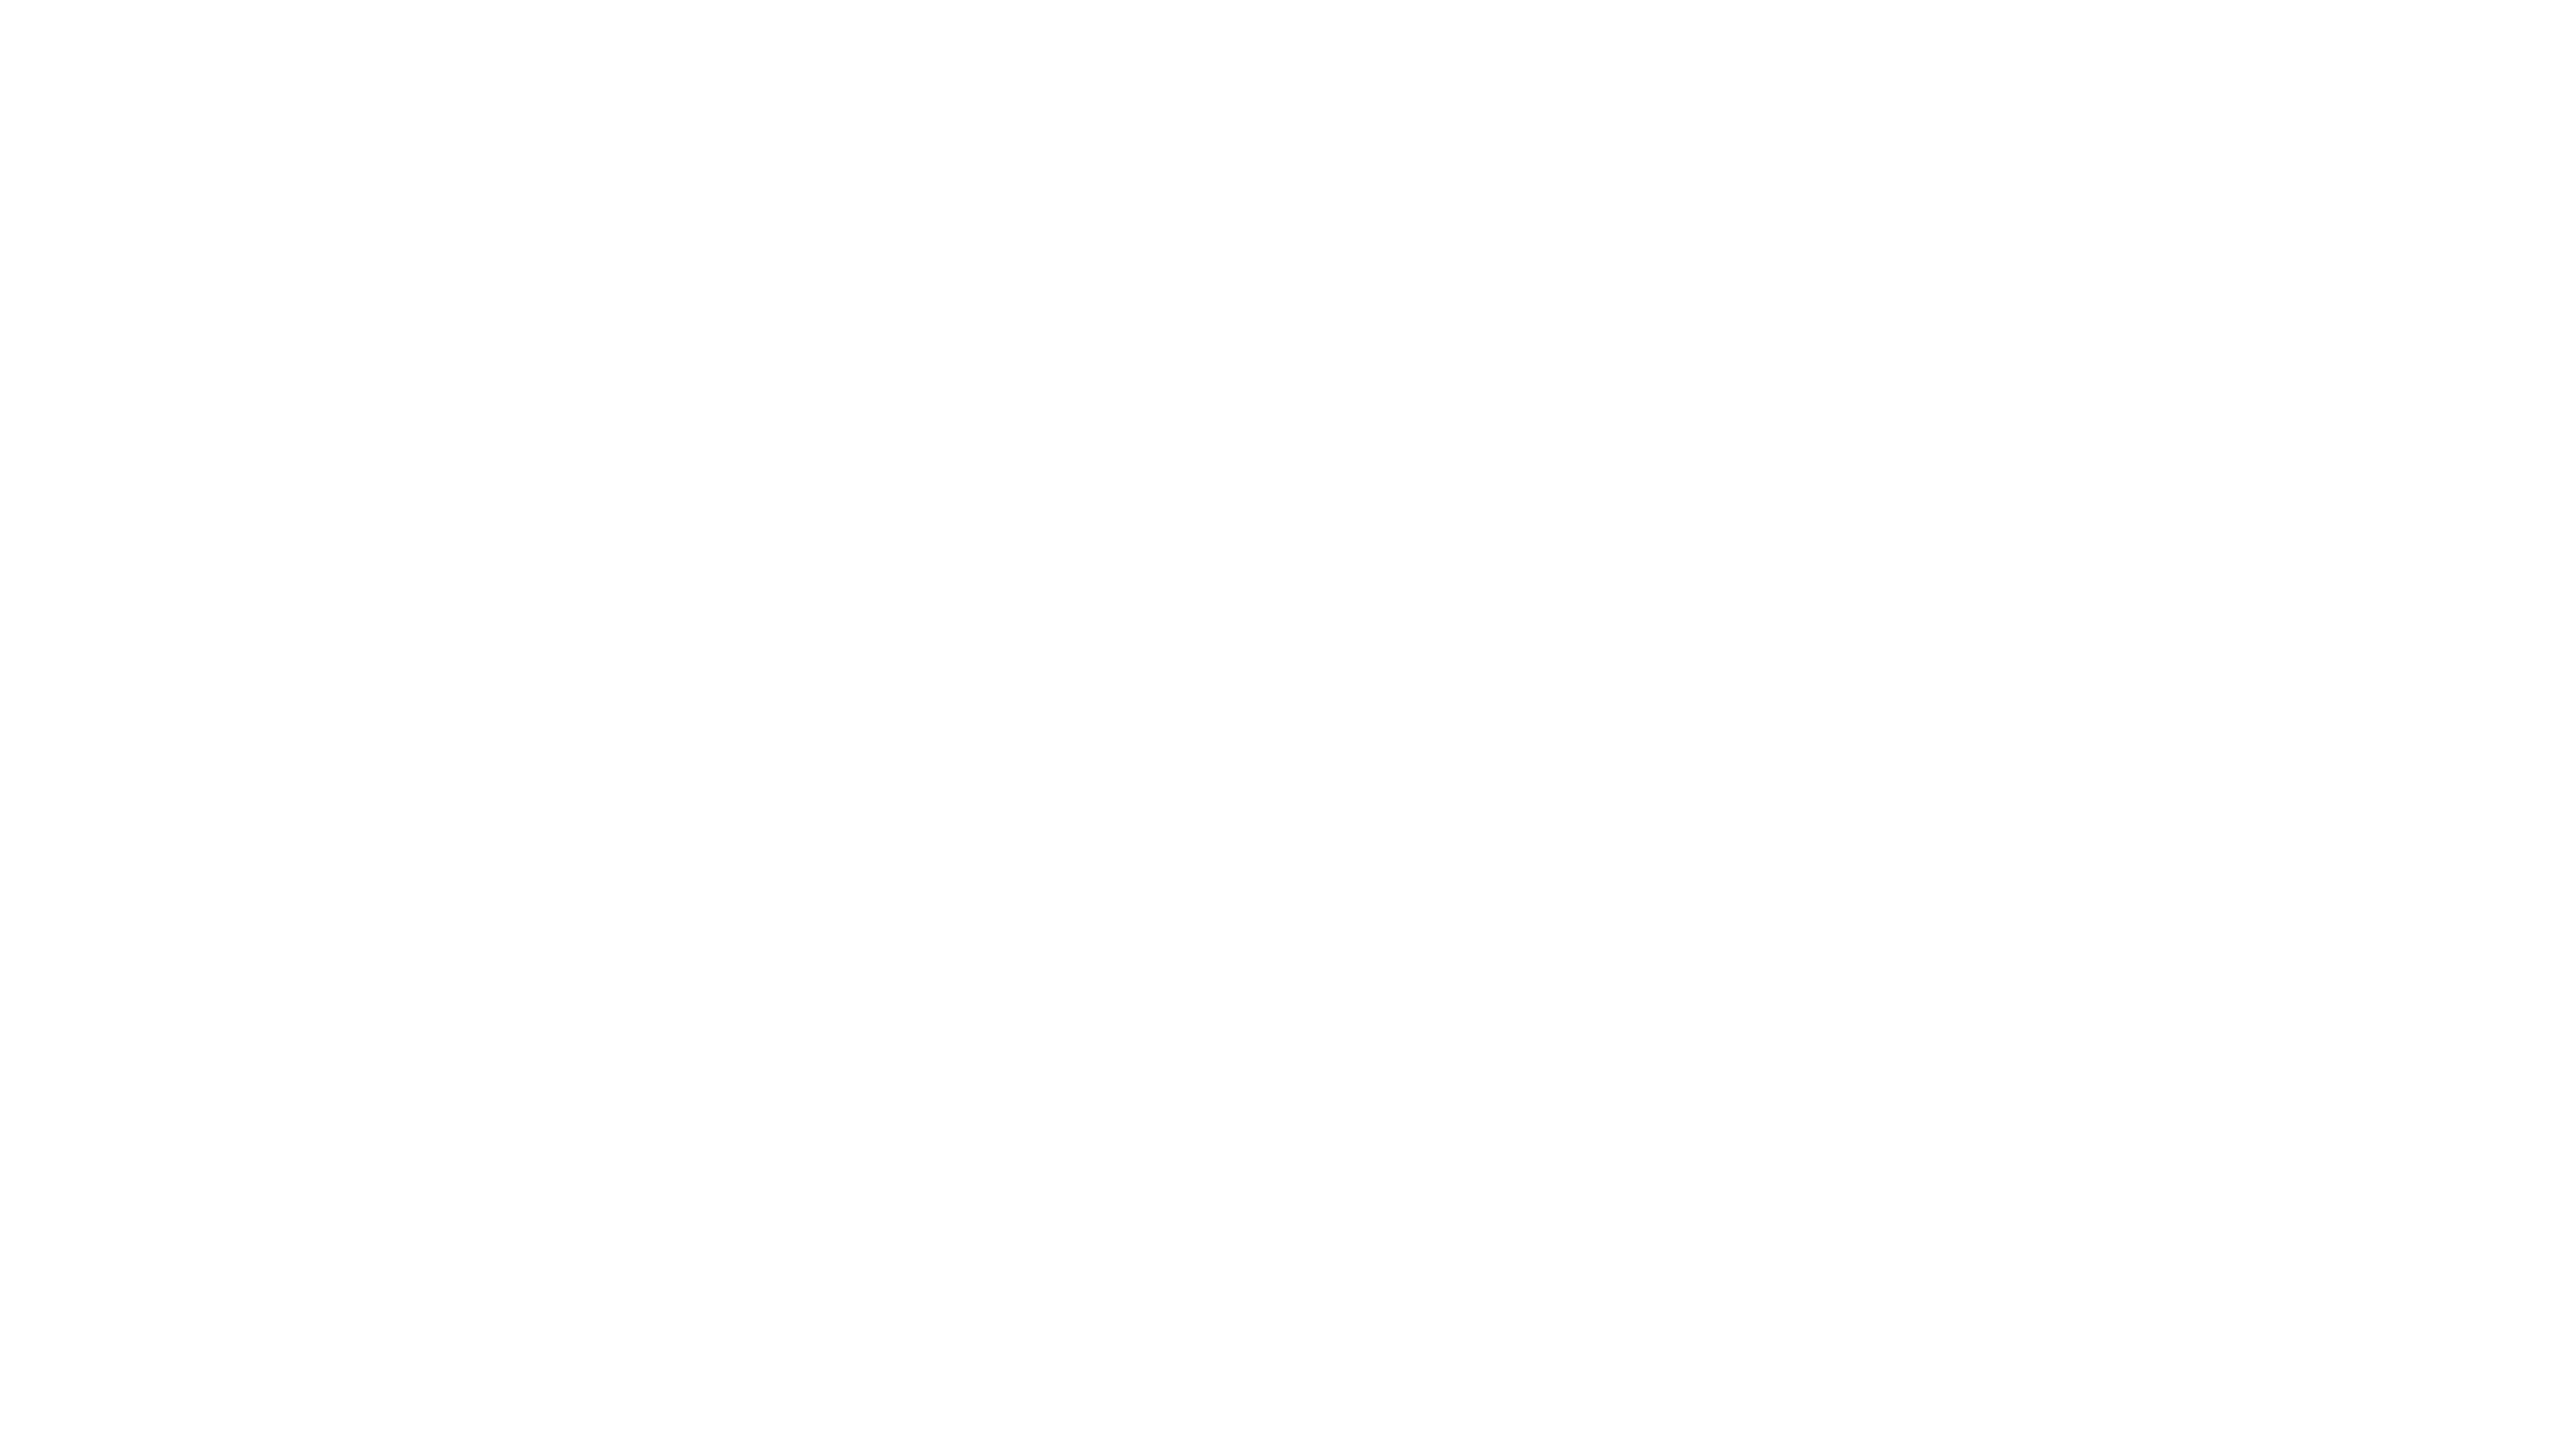

Indicador - Elaboração de Plano de Descarbonização
Unidade de medida: Não se aplica, uma vez que deve ser respondido “sim” ou “não”, sobre se elaborado ou não o plano de descarbonização.
Definição da Meta Elaborar o Plano de Descarbonização, com o planejamento das medidas para inventário, redução e compensação de emissões, incluindo ações, projetos, cronograma e metas parciais e finais.
Resultado 2024 - SIM
Meta para 2025 - Atualizar o Plano de Descarbonização
Resultado em 2025 - SIM